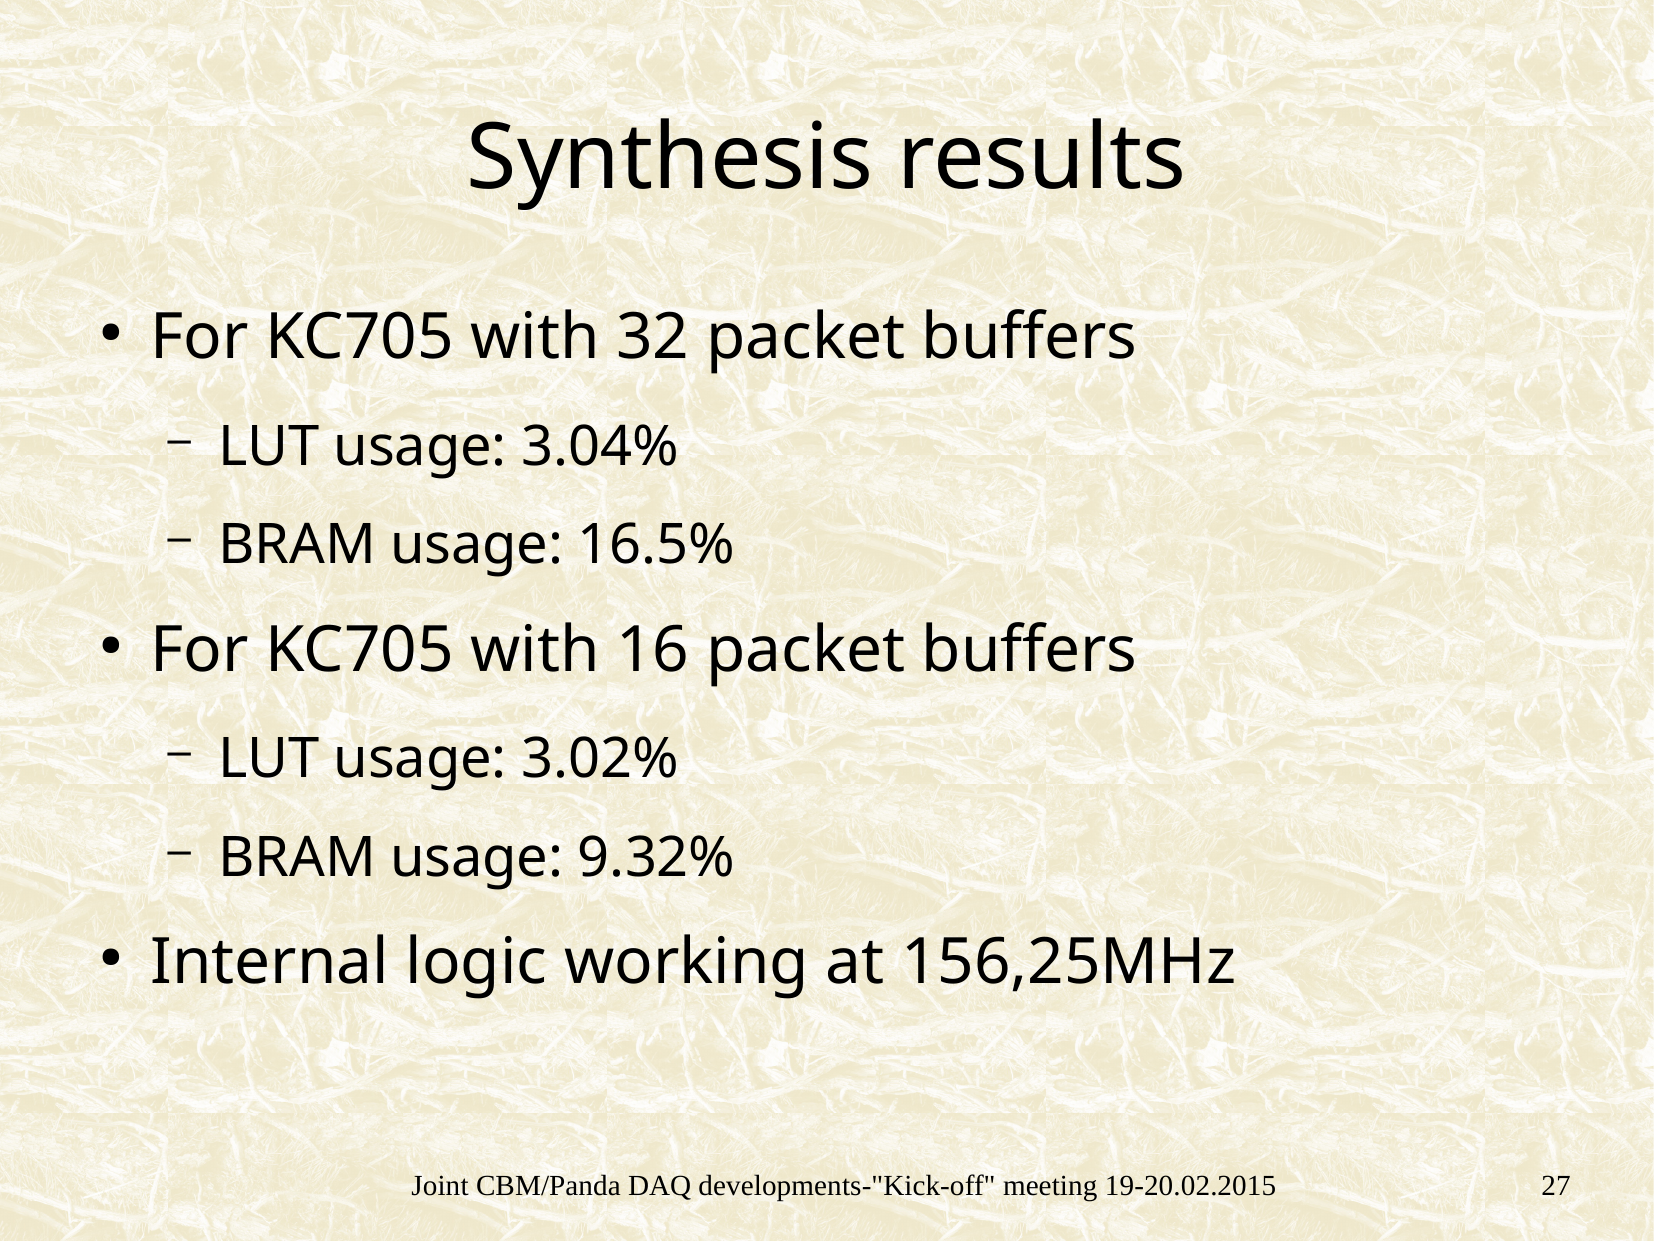

# Synthesis results
For KC705 with 32 packet buffers
LUT usage: 3.04%
BRAM usage: 16.5%
For KC705 with 16 packet buffers
LUT usage: 3.02%
BRAM usage: 9.32%
Internal logic working at 156,25MHz
Joint CBM/Panda DAQ developments-"Kick-off" meeting 19-20.02.2015
27